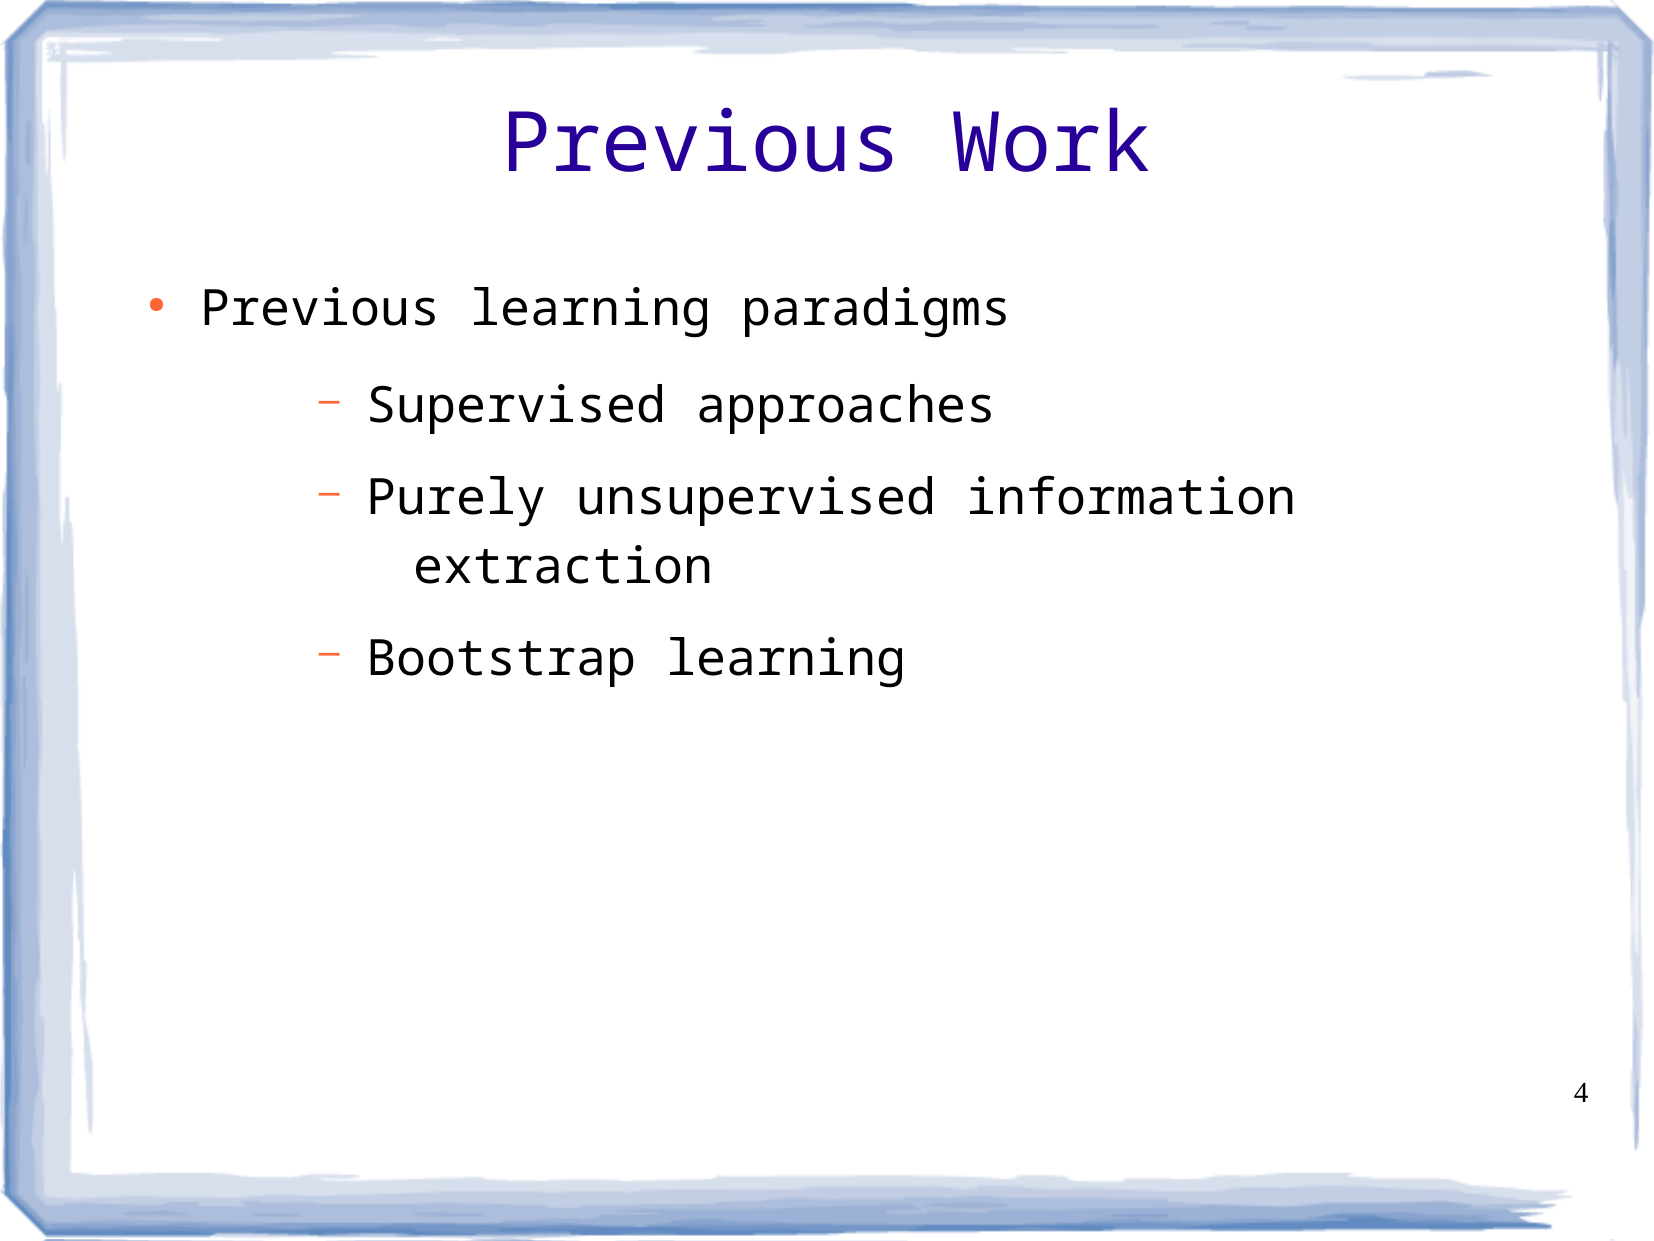

# Previous Work
Previous learning paradigms
Supervised approaches
Purely unsupervised information extraction
Bootstrap learning
4